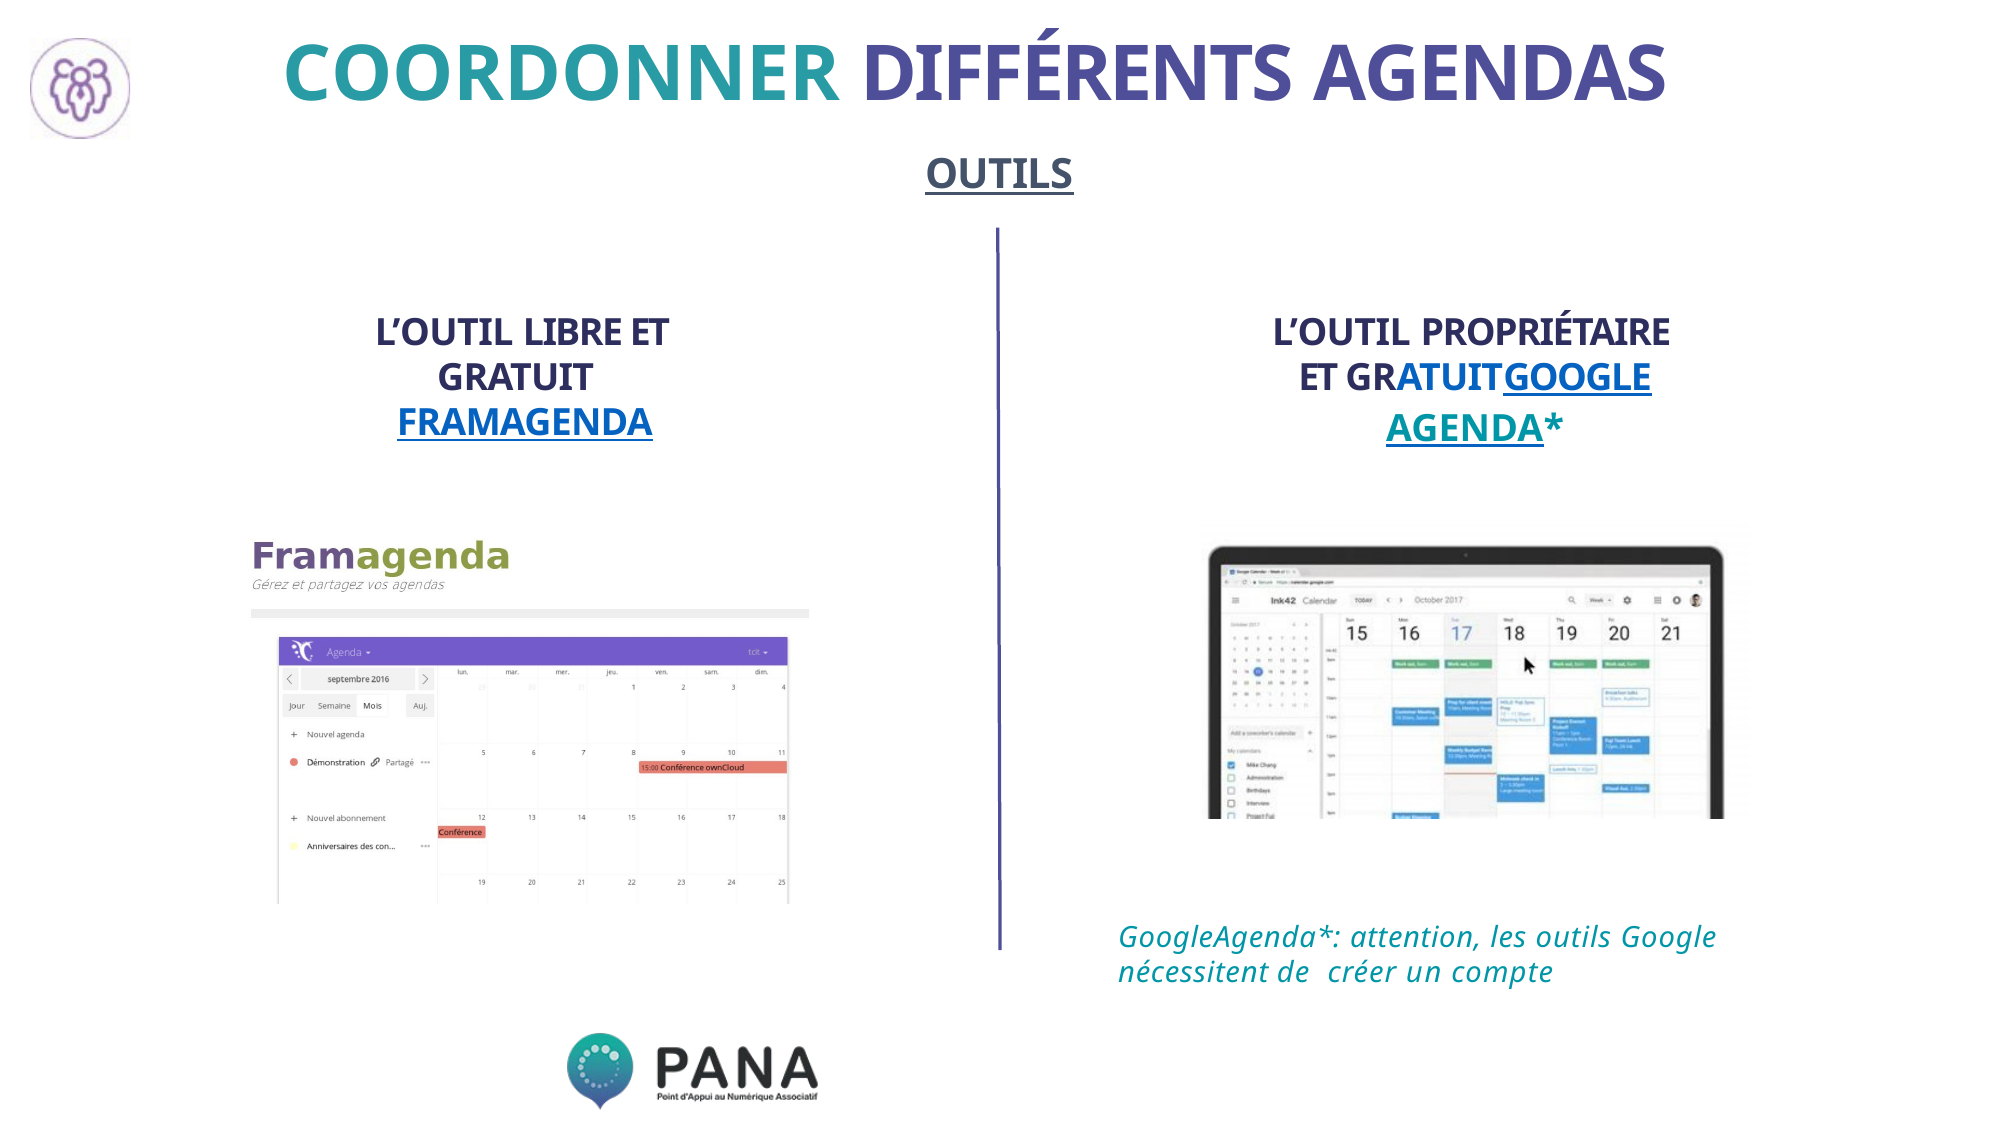

# COORDONNER DIFFÉRENTS AGENDAS
OUTILS
L’OUTIL PROPRIÉTAIRE ET GRATUITGOOGLEAGENDA*
L’OUTIL LIBRE ET GRATUIT FRAMAGENDA
GoogleAgenda*: attention, les outils Google nécessitent de créer un compte